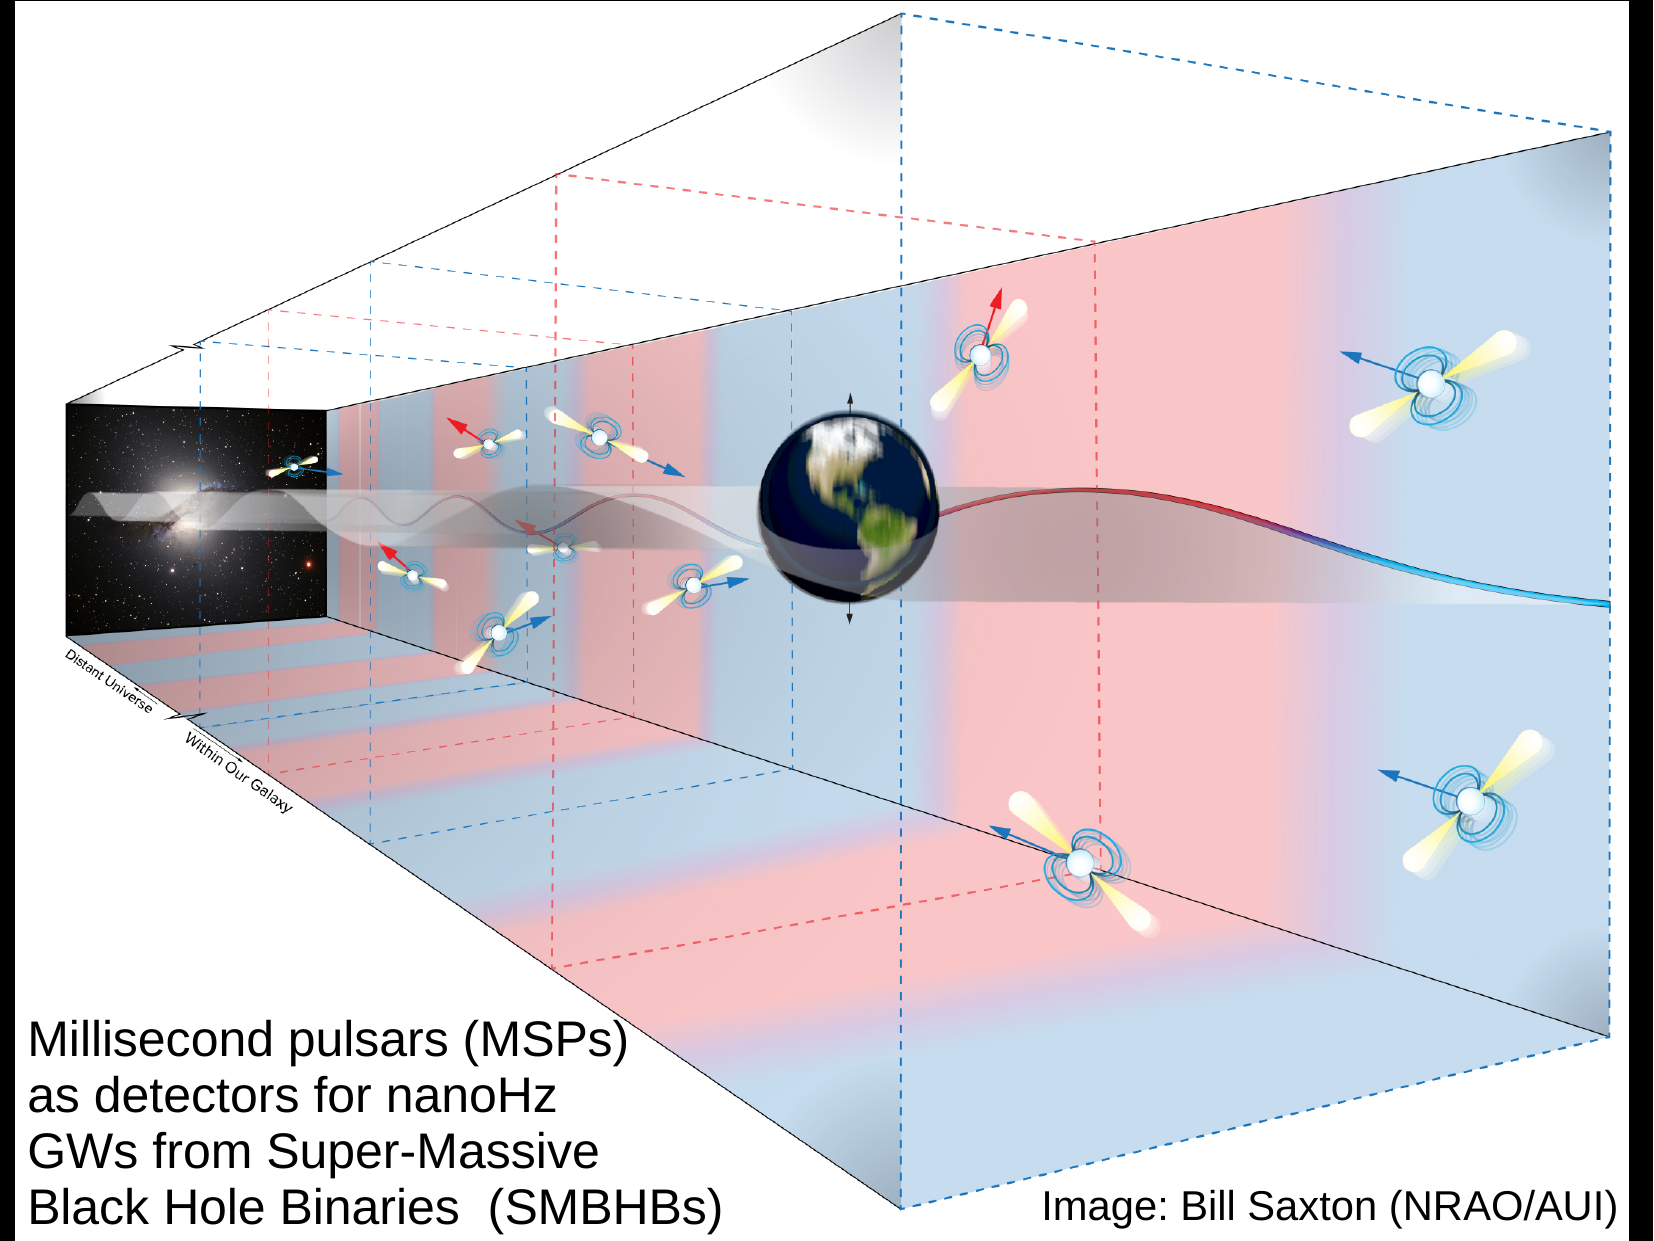

Millisecond pulsars (MSPs)
as detectors for nanoHz
GWs from Super-Massive
Black Hole Binaries (SMBHBs)
Image: Bill Saxton (NRAO/AUI)